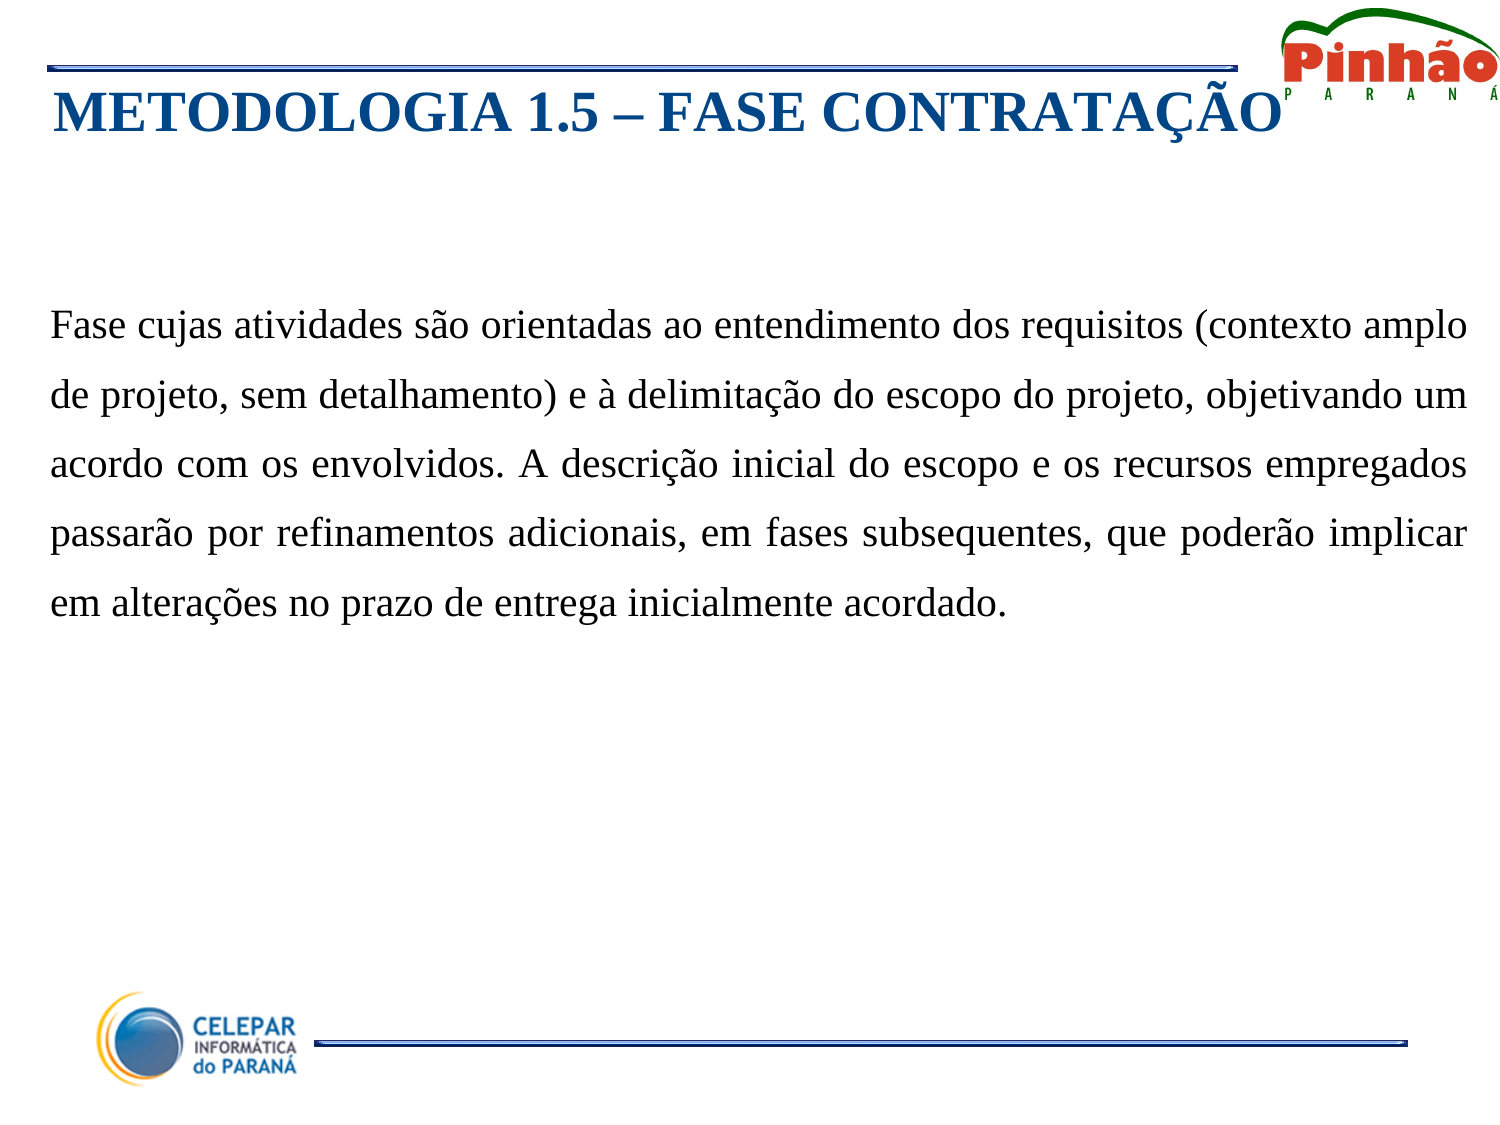

#
METODOLOGIA 1.5 – FASE CONTRATAÇÃO
Fase cujas atividades são orientadas ao entendimento dos requisitos (contexto amplo de projeto, sem detalhamento) e à delimitação do escopo do projeto, objetivando um acordo com os envolvidos. A descrição inicial do escopo e os recursos empregados passarão por refinamentos adicionais, em fases subsequentes, que poderão implicar em alterações no prazo de entrega inicialmente acordado.